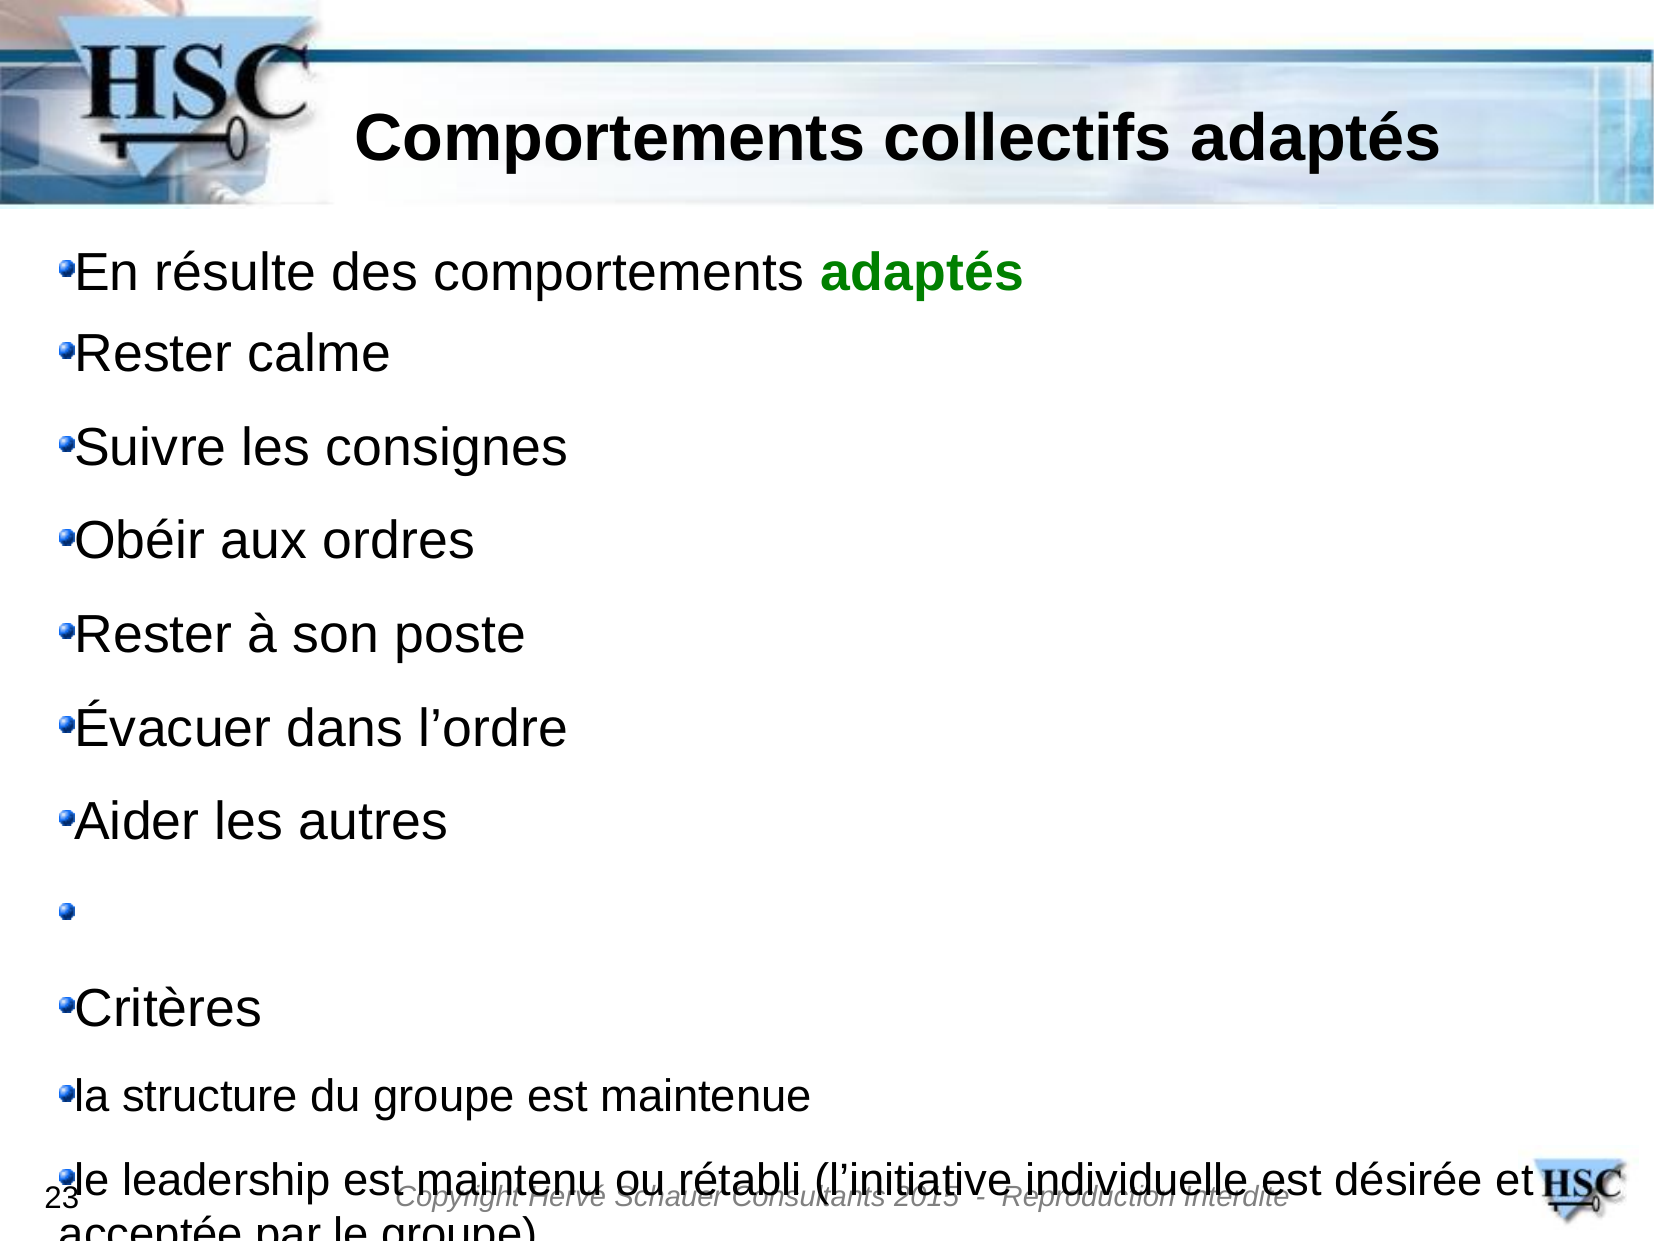

# Comportements collectifs adaptés
En résulte des comportements adaptés
Rester calme
Suivre les consignes
Obéir aux ordres
Rester à son poste
Évacuer dans l’ordre
Aider les autres
Critères
la structure du groupe est maintenue
le leadership est maintenu ou rétabli (l’initiative individuelle est désirée et acceptée par le groupe)
la morale d’entraide prime sur l’égocentrisme